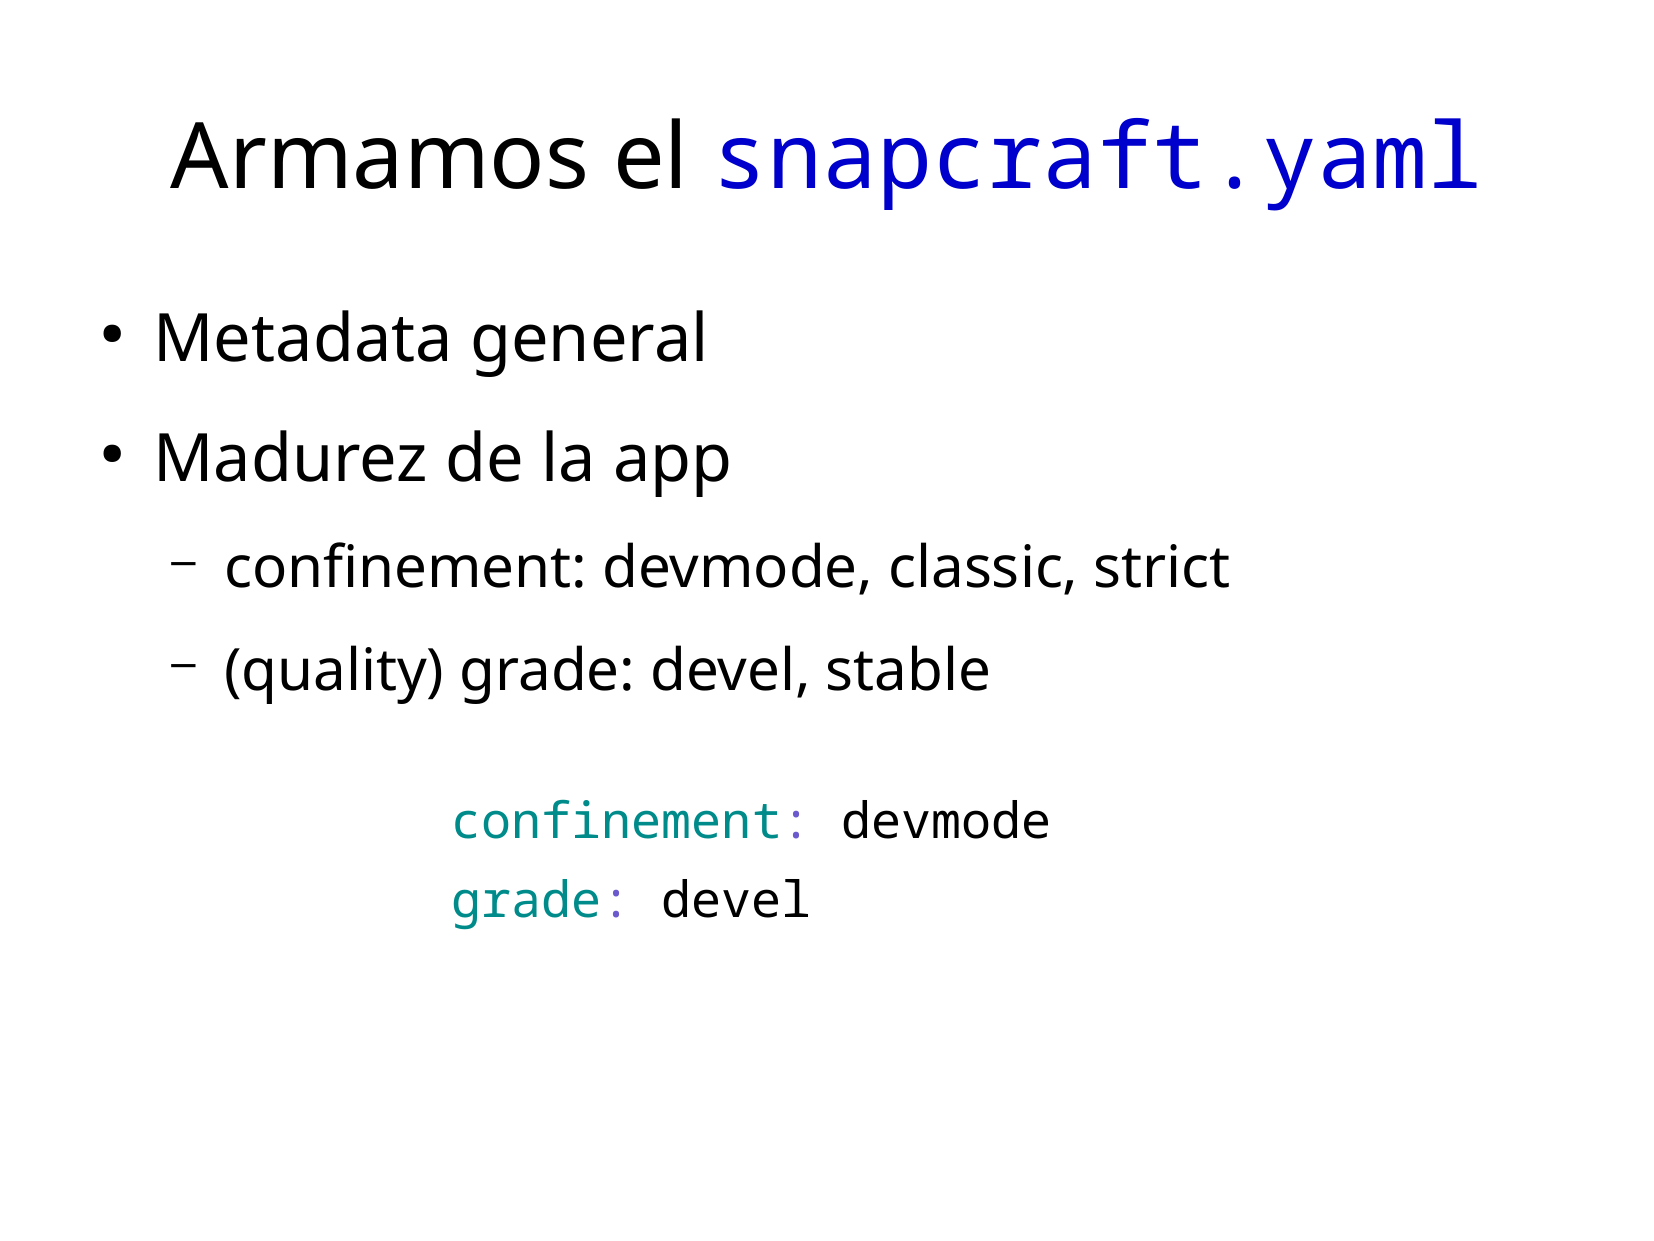

# Armamos el snapcraft.yaml
Metadata general
Madurez de la app
confinement: devmode, classic, strict
(quality) grade: devel, stable
confinement: devmode
grade: devel